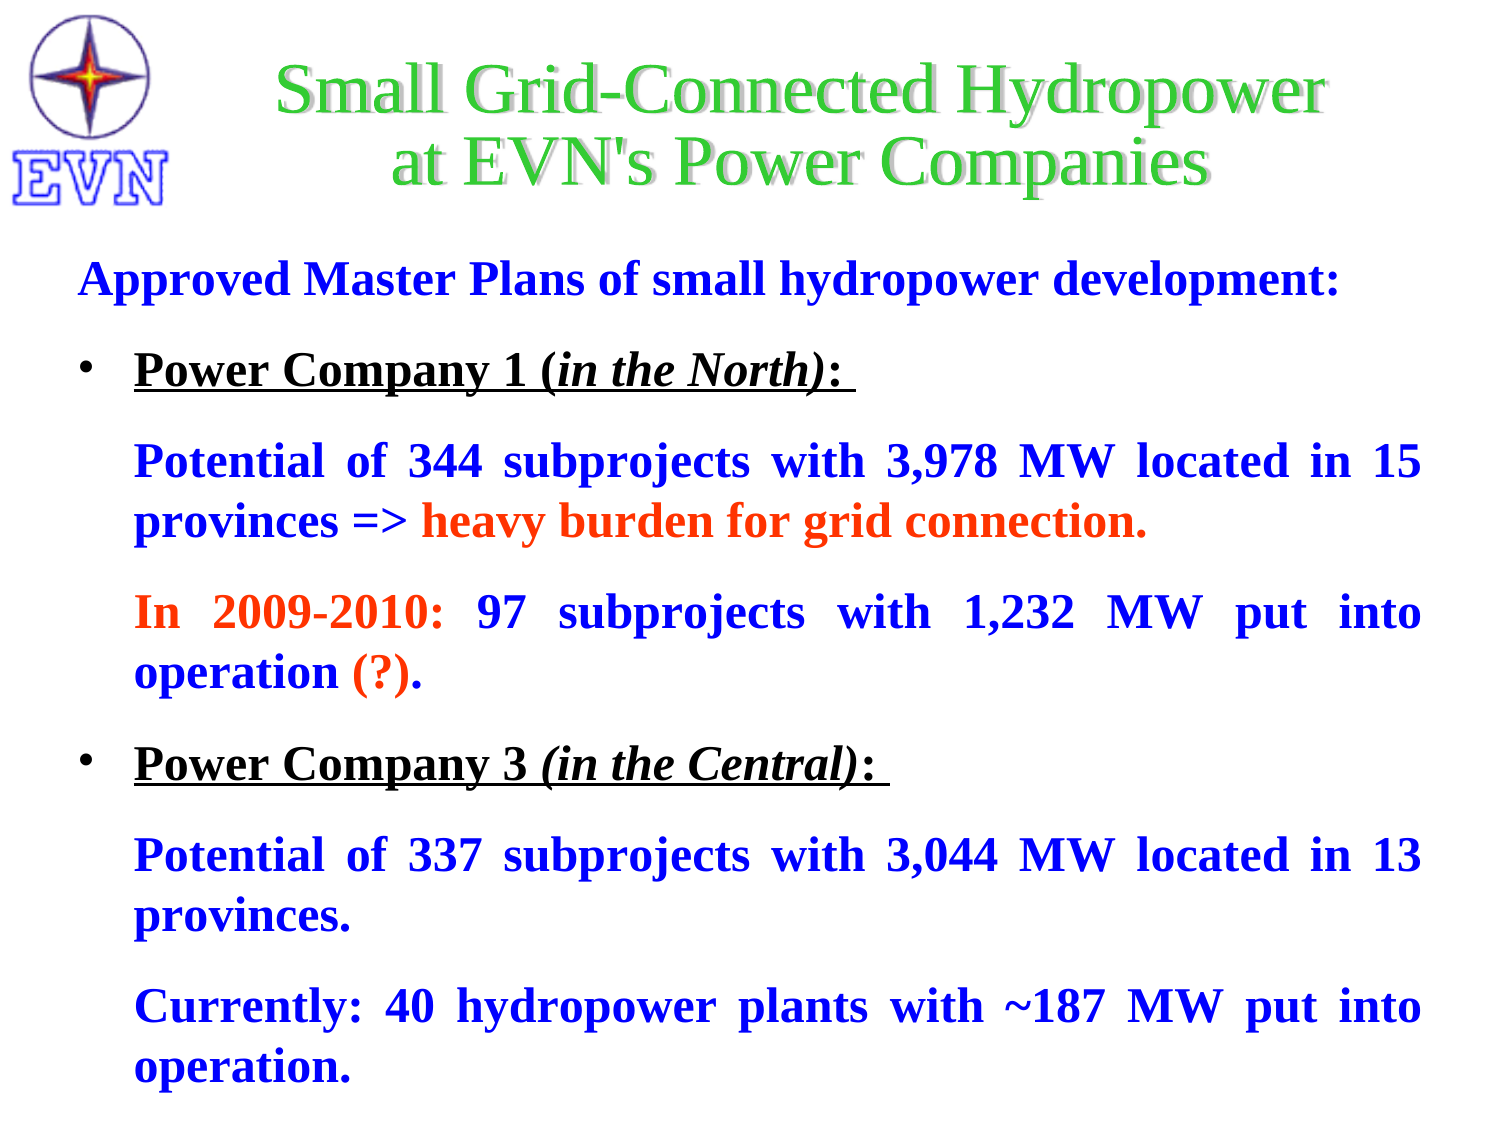

Small Grid-Connected Hydropower
at EVN's Power Companies
Approved Master Plans of small hydropower development:
Power Company 1 (in the North):
	Potential of 344 subprojects with 3,978 MW located in 15 provinces => heavy burden for grid connection.
	In 2009-2010: 97 subprojects with 1,232 MW put into operation (?).
Power Company 3 (in the Central):
	Potential of 337 subprojects with 3,044 MW located in 13 provinces.
	Currently: 40 hydropower plants with ~187 MW put into operation.